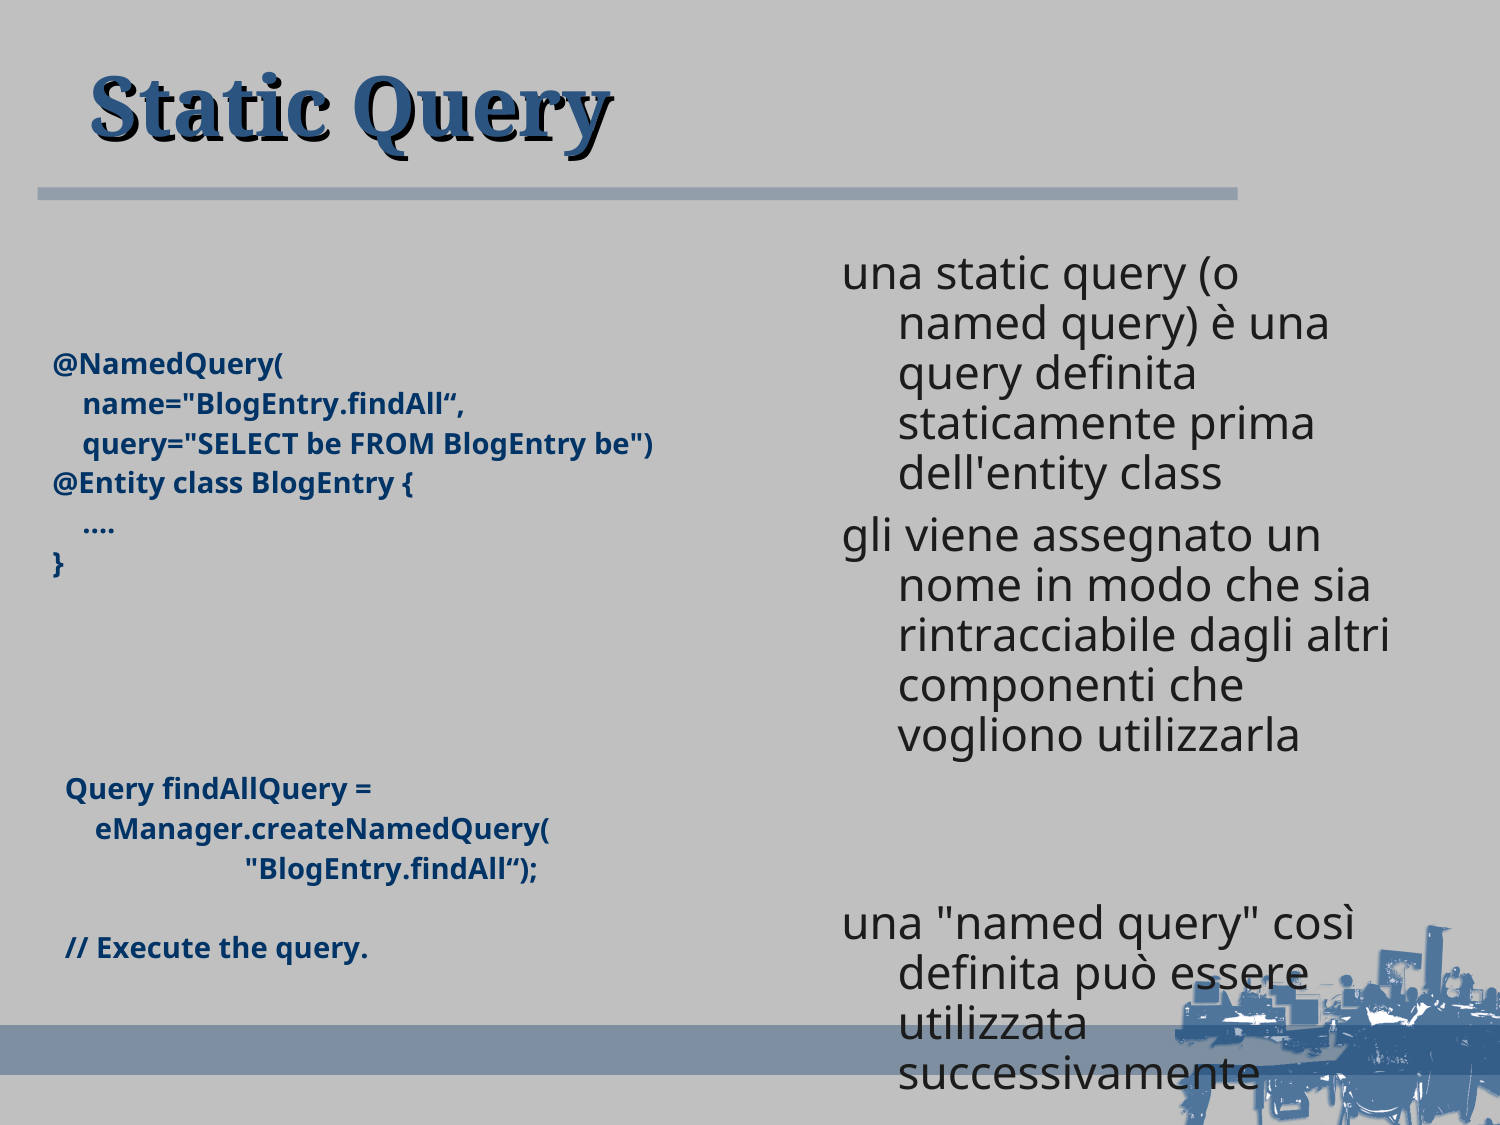

# Static Query
una static query (o named query) è una query definita staticamente prima dell'entity class
gli viene assegnato un nome in modo che sia rintracciabile dagli altri componenti che vogliono utilizzarla
una "named query" così definita può essere utilizzata successivamente
@NamedQuery(
 name="BlogEntry.findAll“,
 query="SELECT be FROM BlogEntry be")
@Entity class BlogEntry {
 ….
}
Query findAllQuery =
 eManager.createNamedQuery(
 "BlogEntry.findAll“);
// Execute the query.